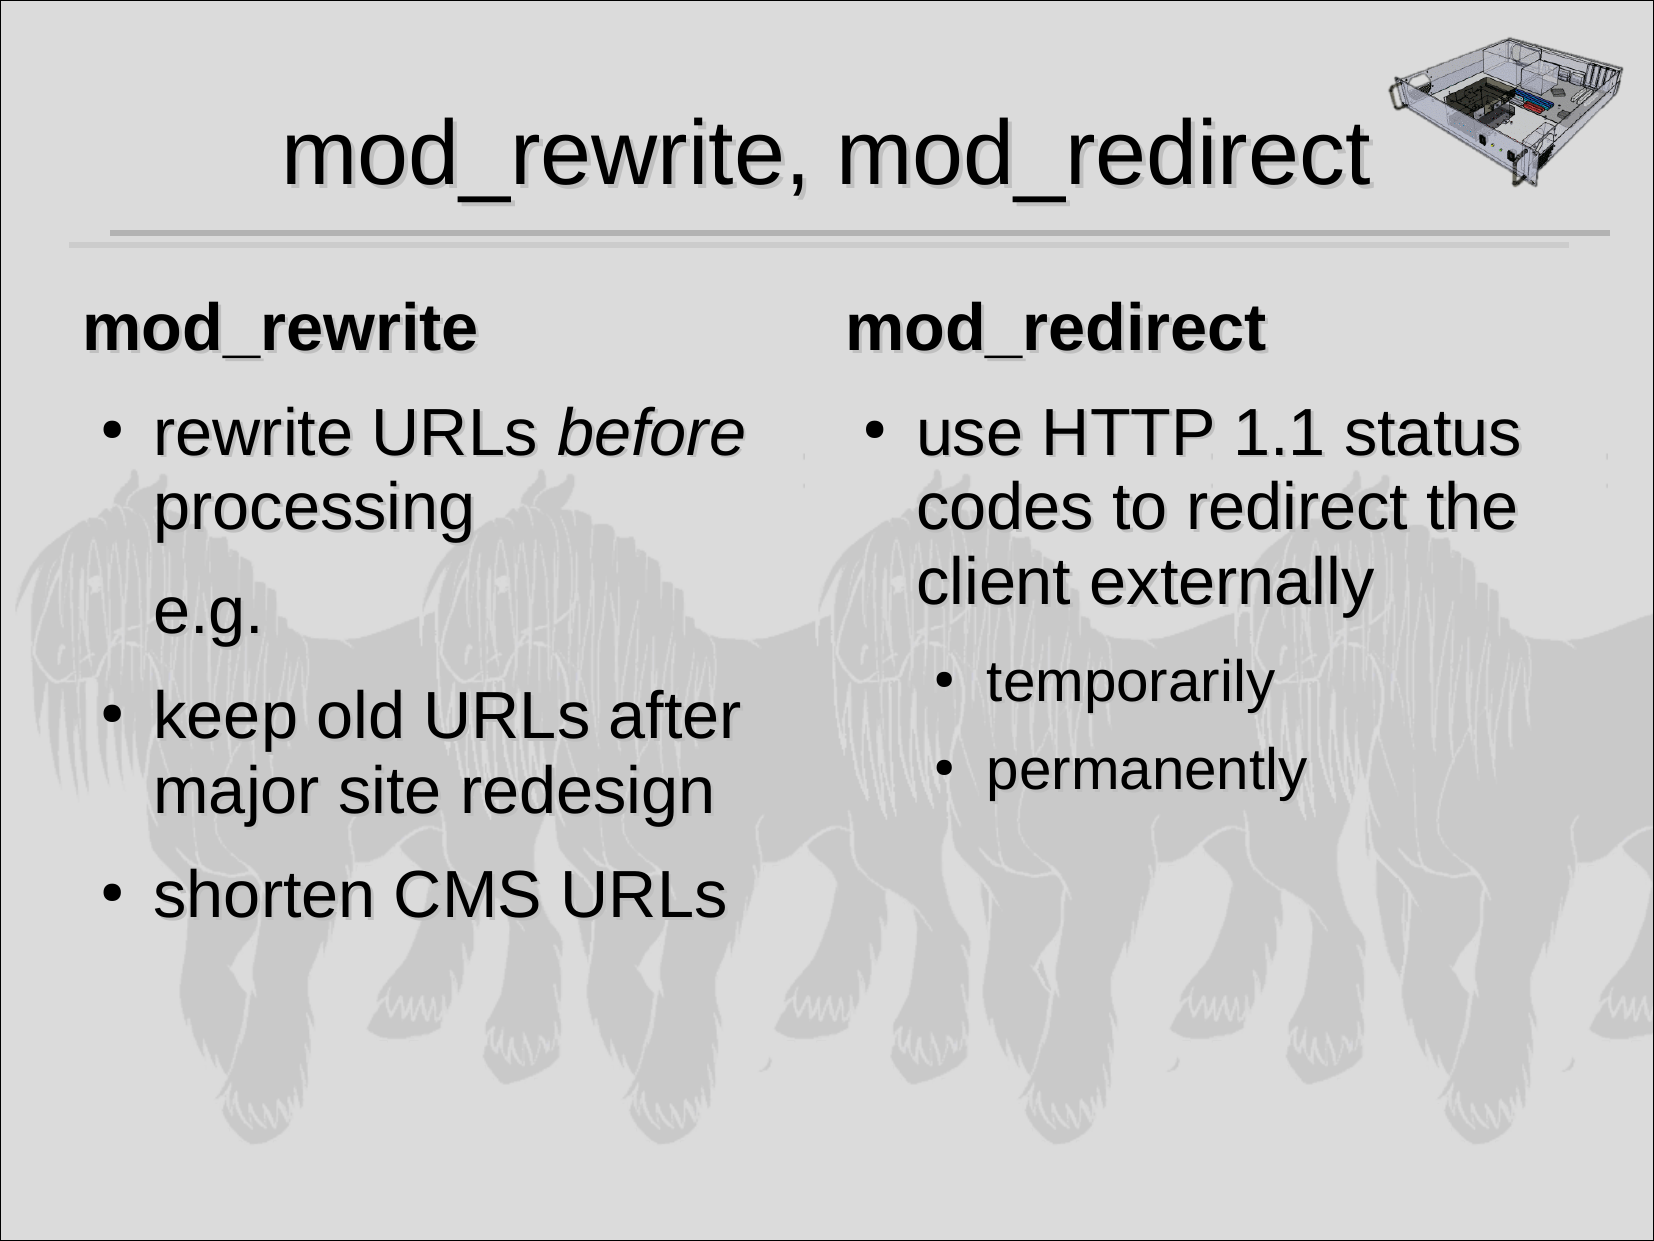

# mod_rewrite, mod_redirect
mod_rewrite
rewrite URLs before
processing
e.g.
keep old URLs after major site redesign
shorten CMS URLs
mod_redirect
use HTTP 1.1 status codes to redirect the client externally
temporarily
permanently